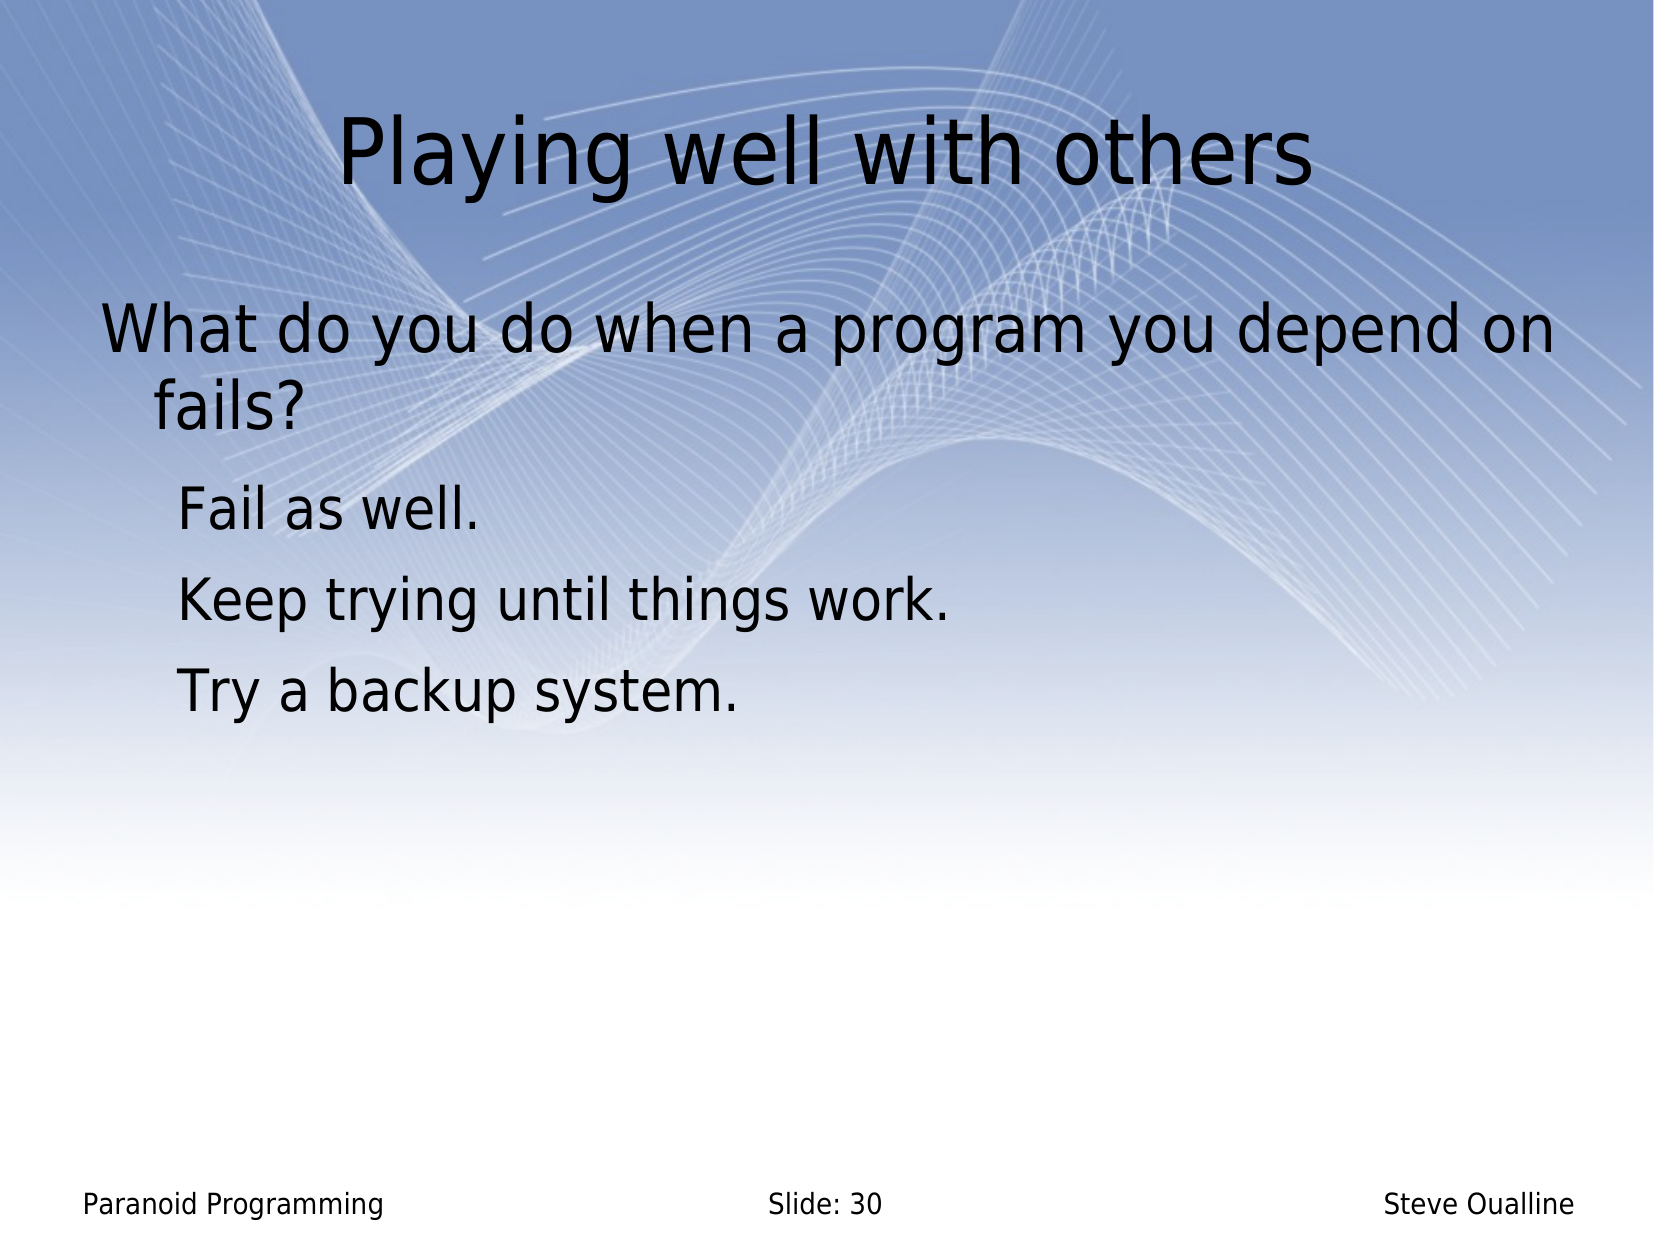

# Playing well with others
What do you do when a program you depend on fails?
Fail as well.
Keep trying until things work.
Try a backup system.
Paranoid Programming
Steve Oualline
30